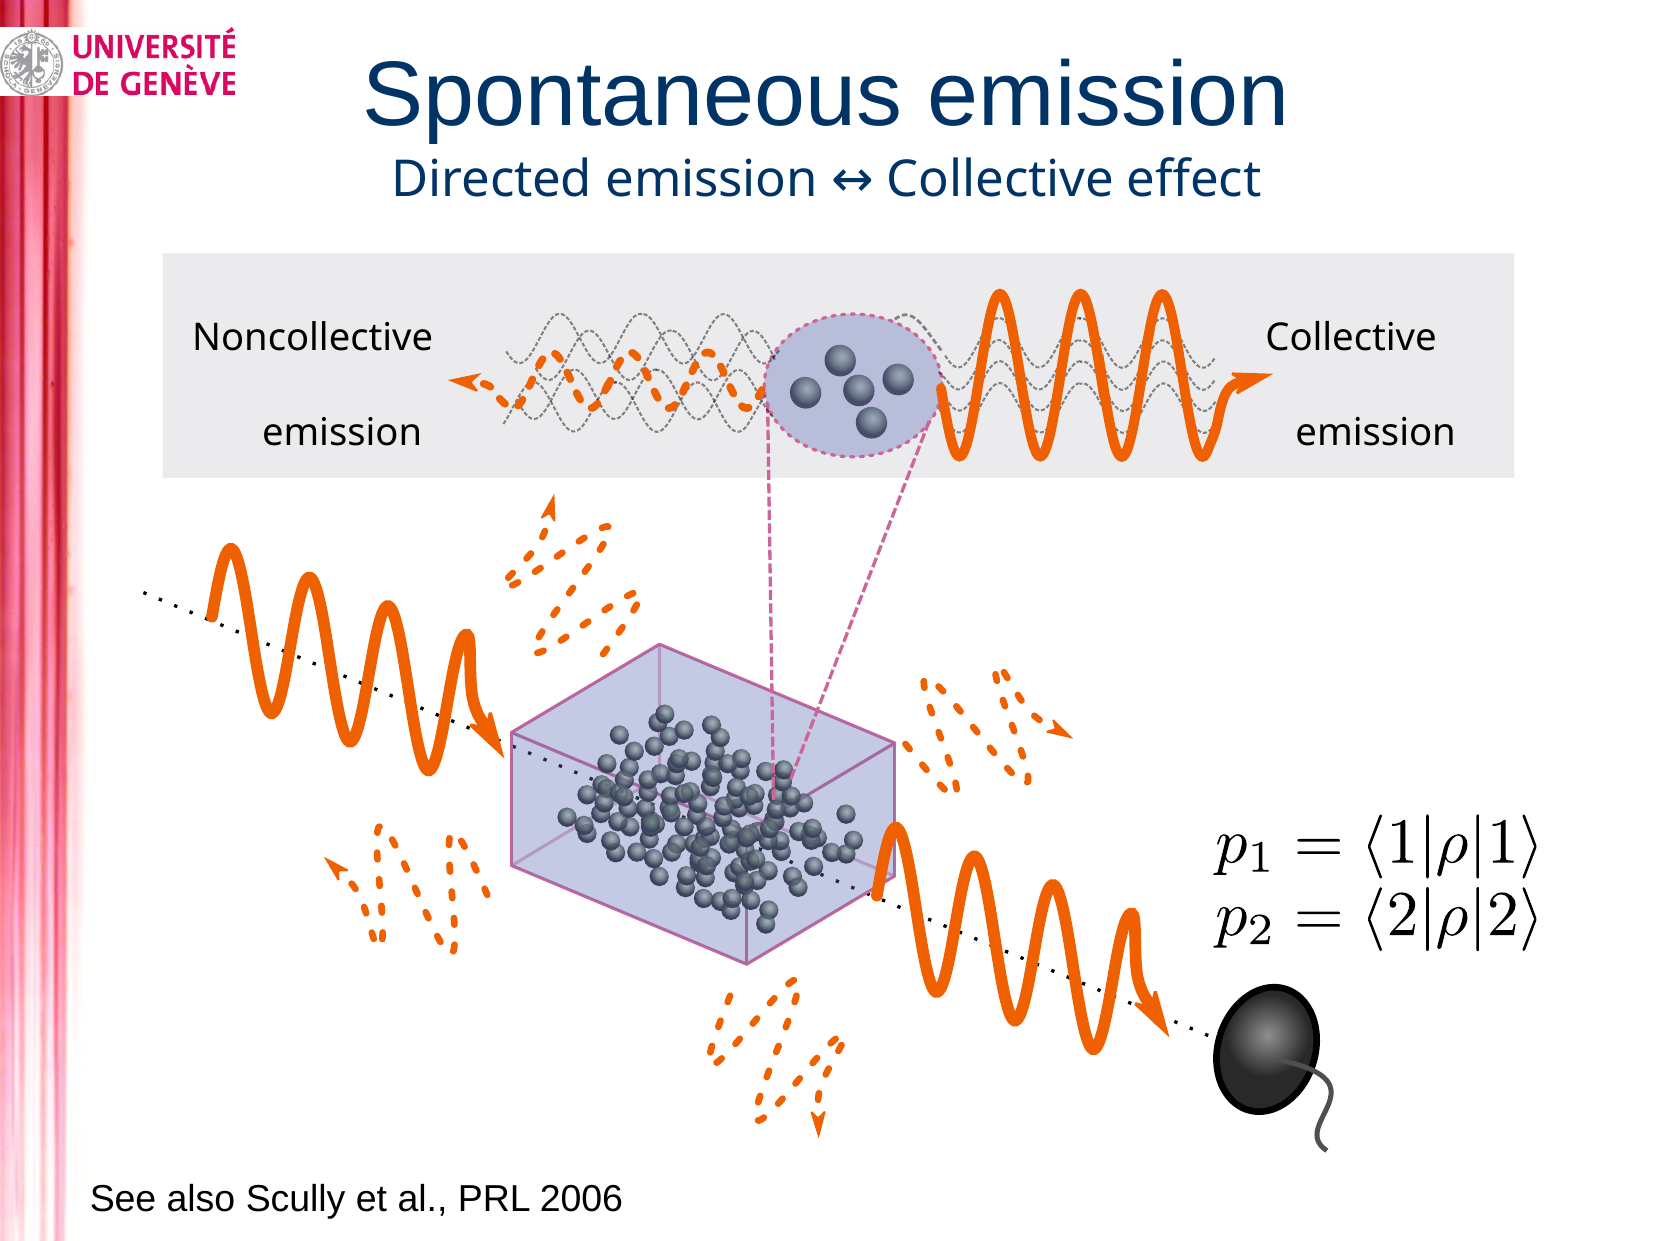

# Spontaneous emission
Directed emission ↔ Collective effect
See also Scully et al., PRL 2006